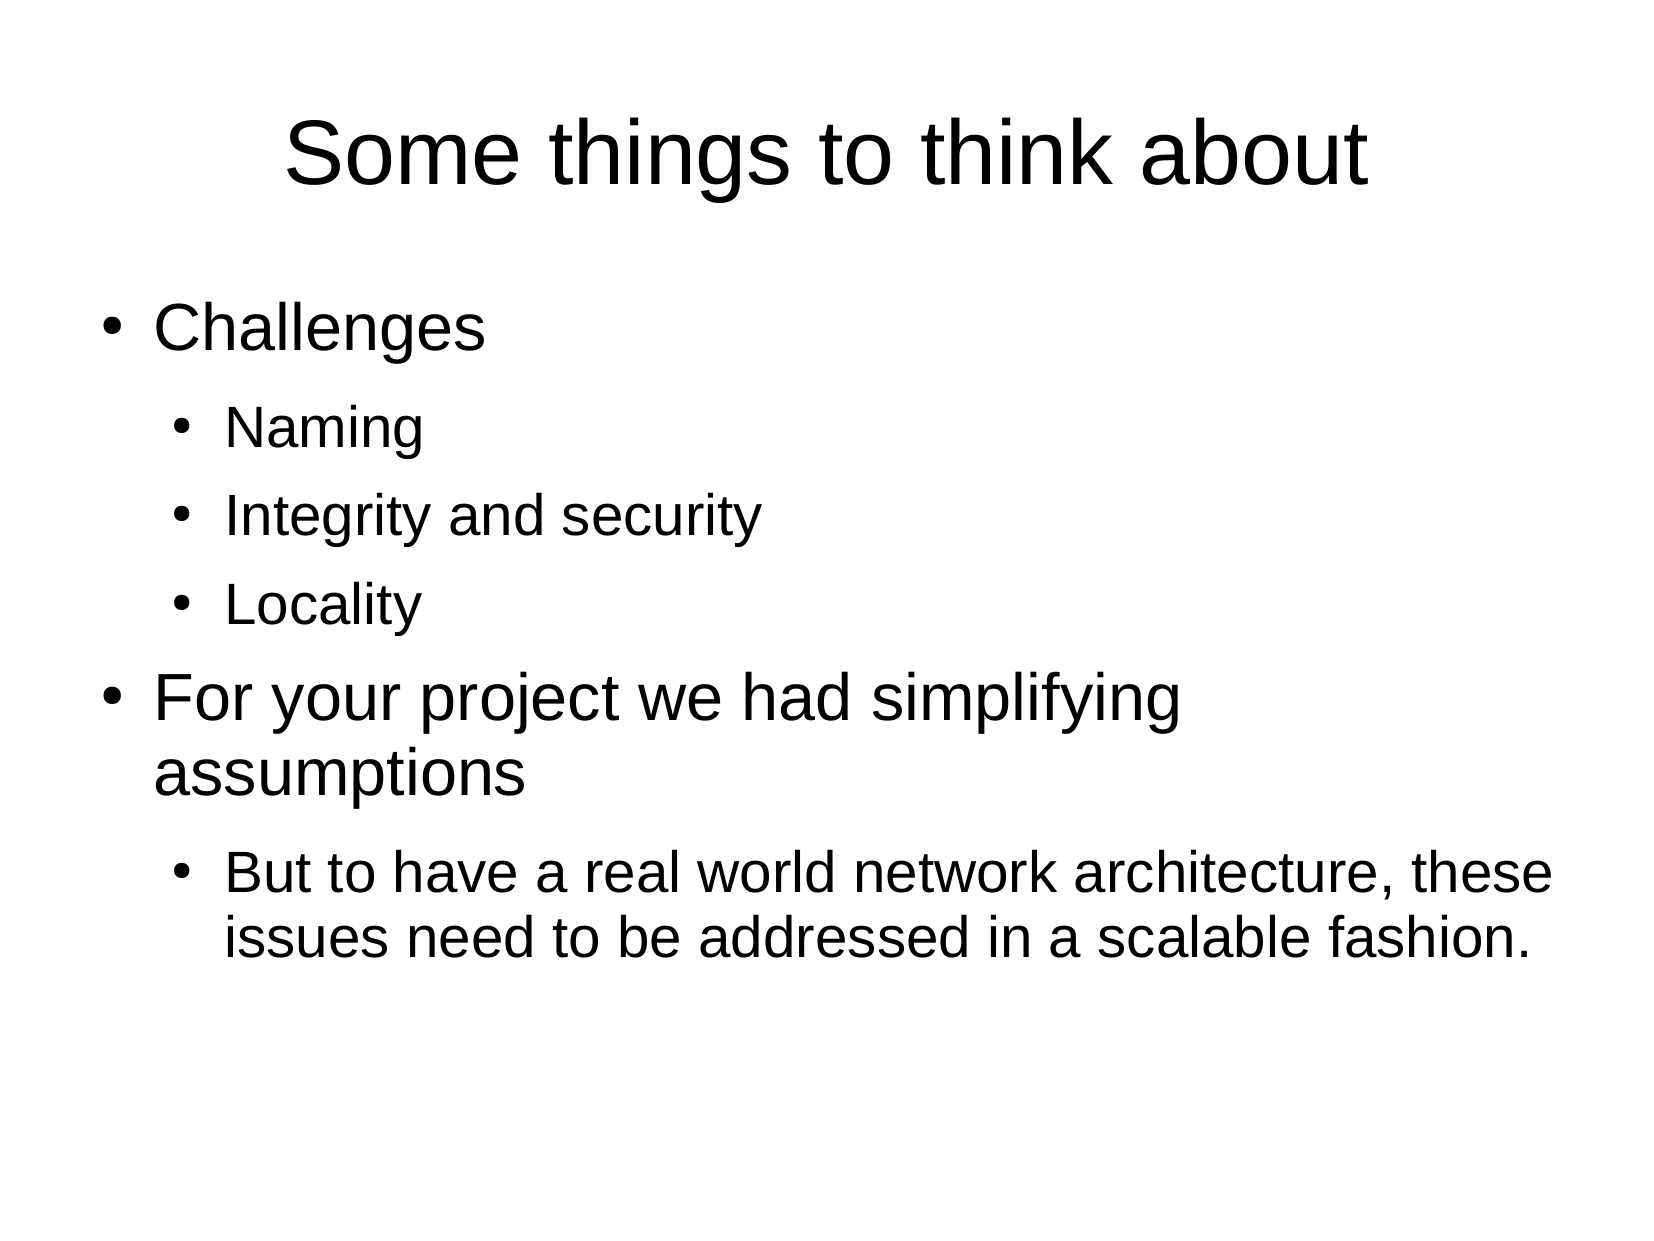

# Some things to think about
Challenges
Naming
Integrity and security
Locality
For your project we had simplifying assumptions
But to have a real world network architecture, these issues need to be addressed in a scalable fashion.